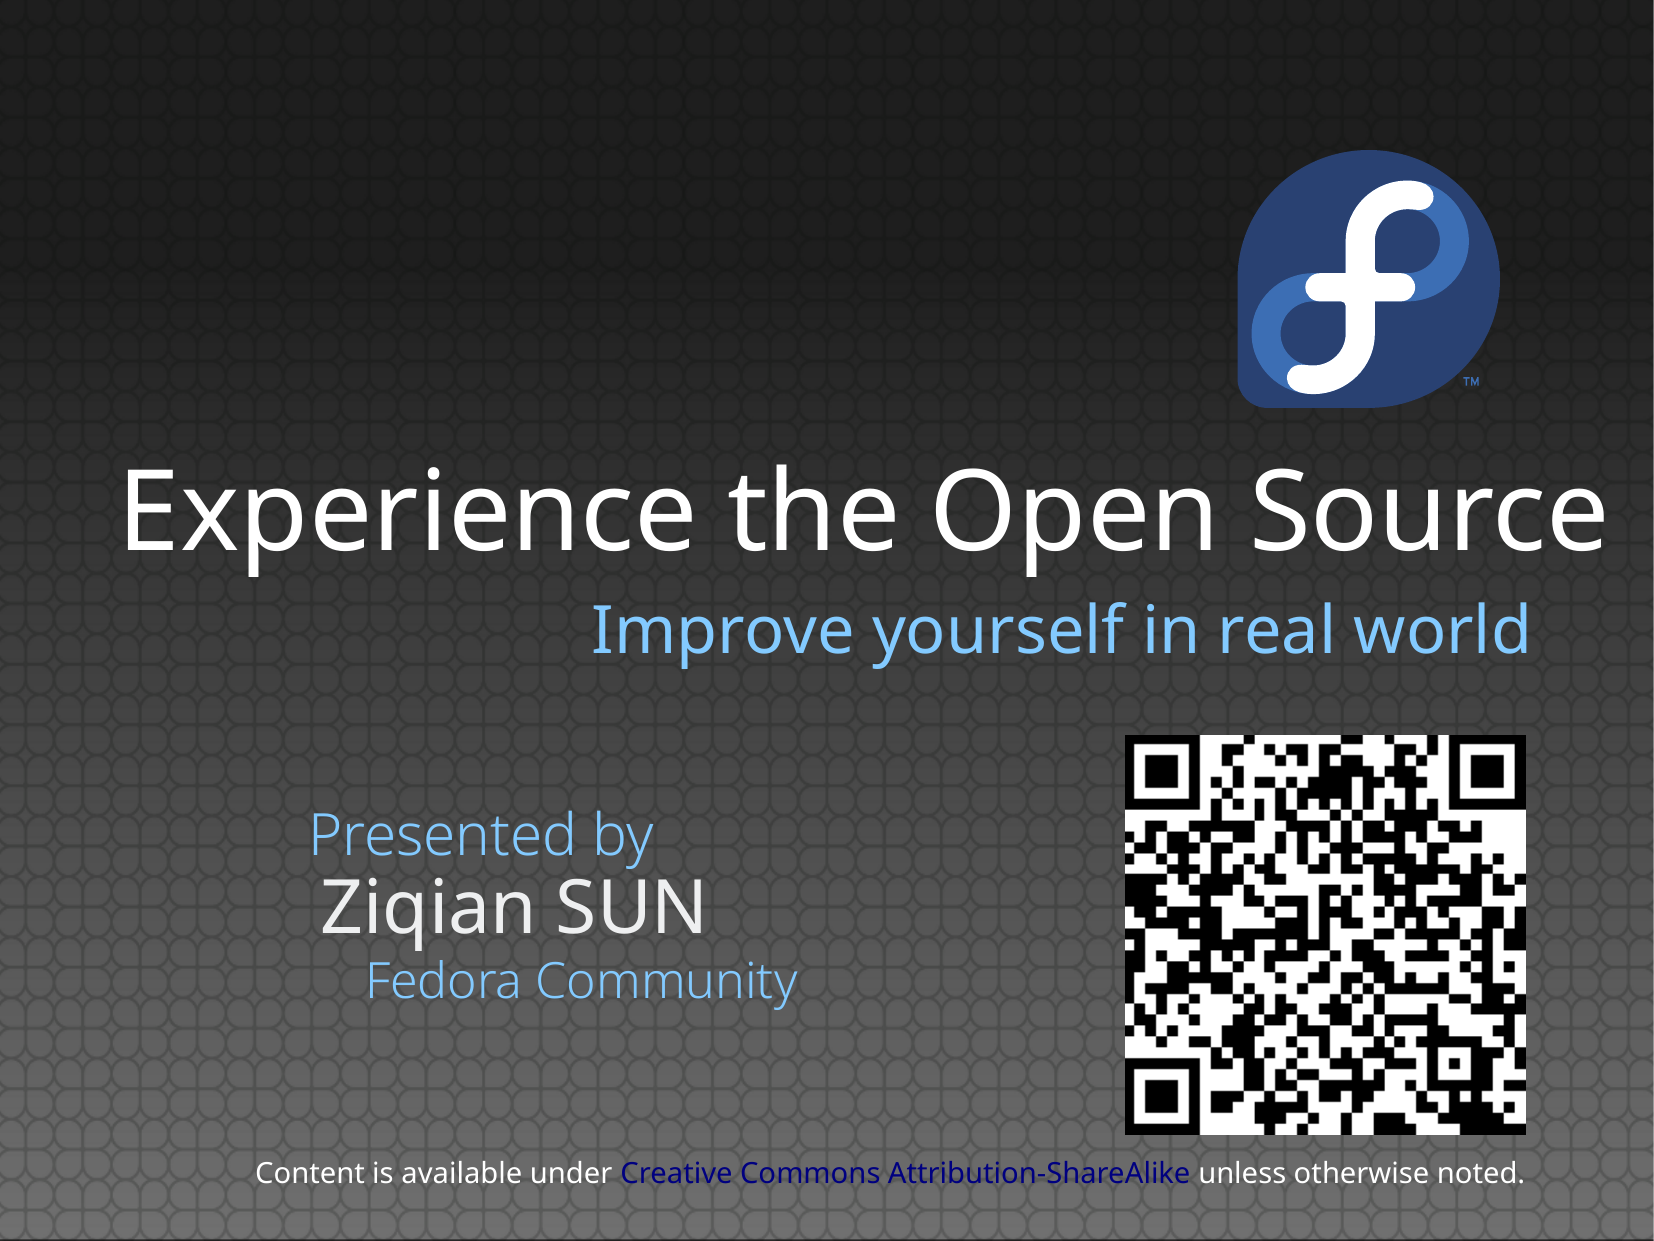

Experience the Open Source
# Improve yourself in real world
Presented by
Ziqian SUN
Fedora Community
Content is available under Creative Commons Attribution-ShareAlike unless otherwise noted.